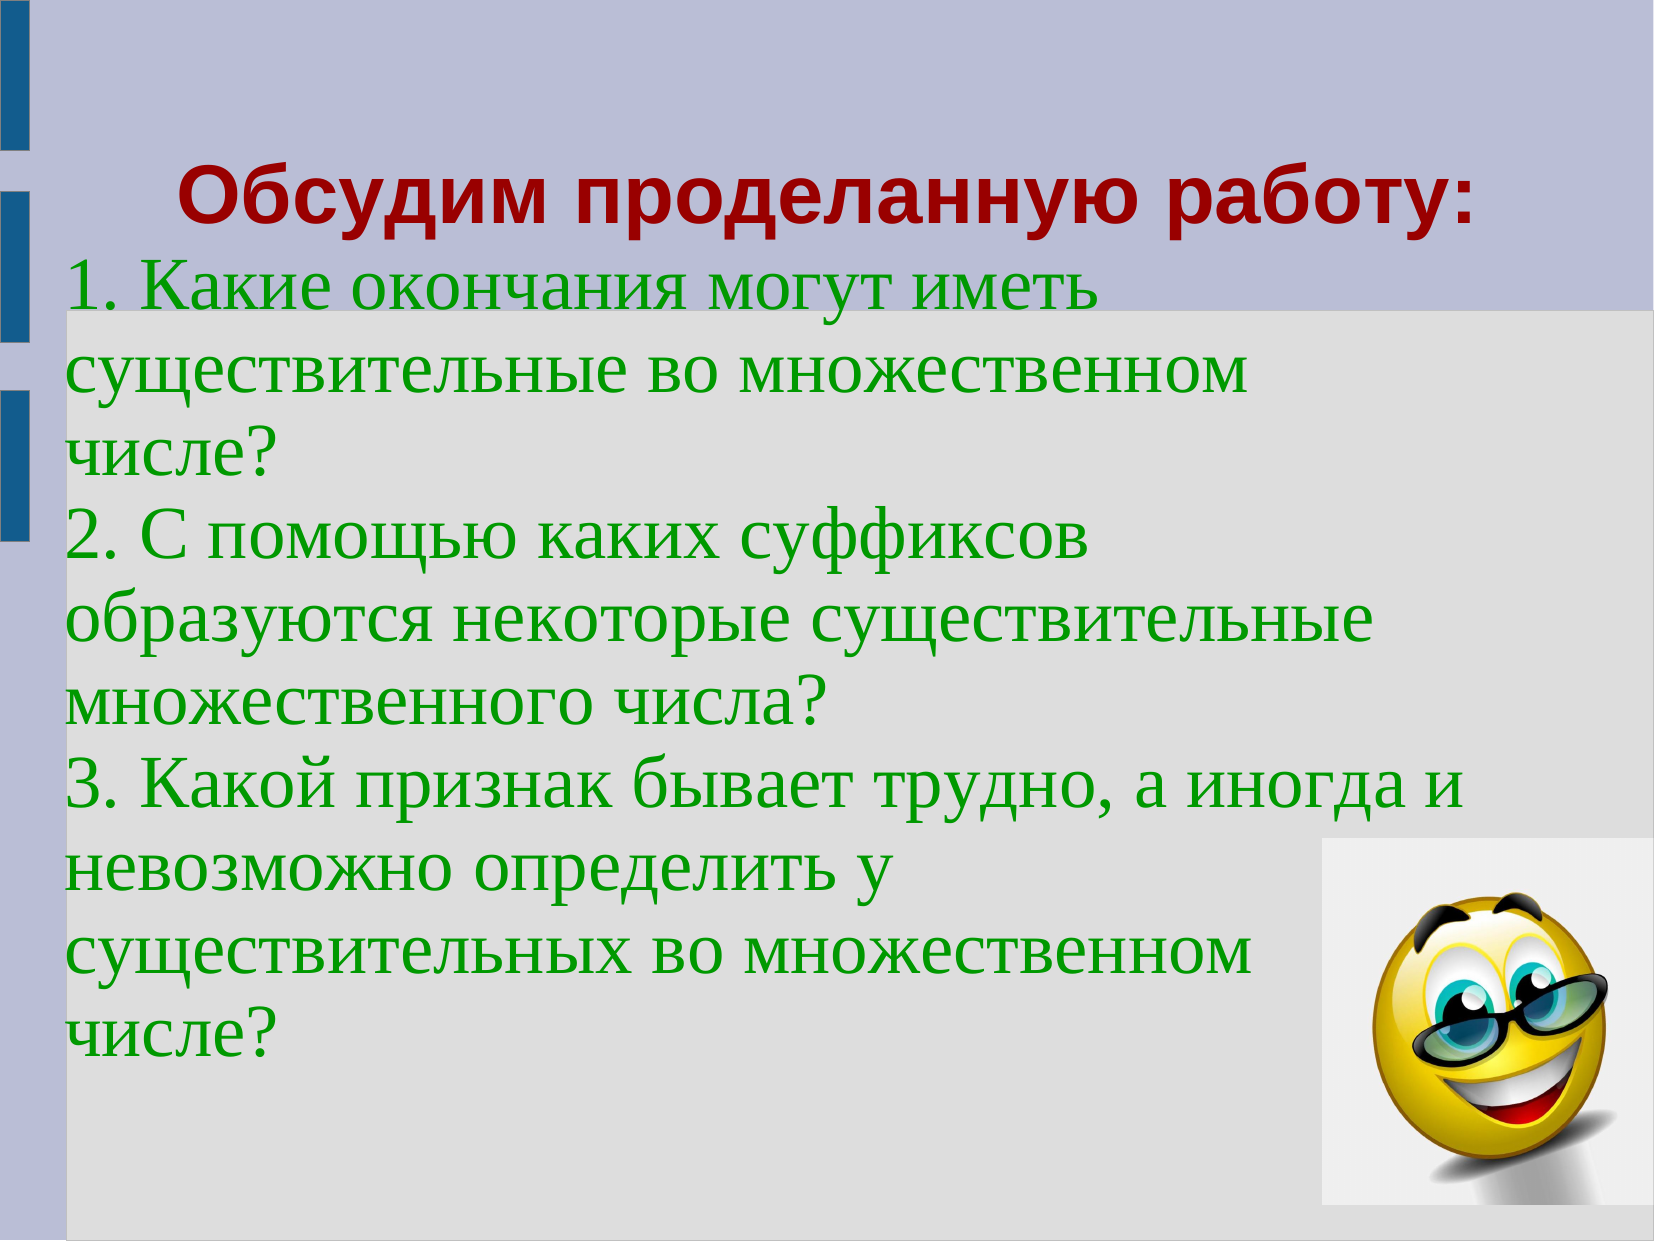

1. Какие окончания могут иметь существительные во множественном числе?
2. С помощью каких суффиксов образуются некоторые существительные множественного числа?
3. Какой признак бывает трудно, а иногда и невозможно определить у существительных во множественном числе?
# Обсудим проделанную работу: